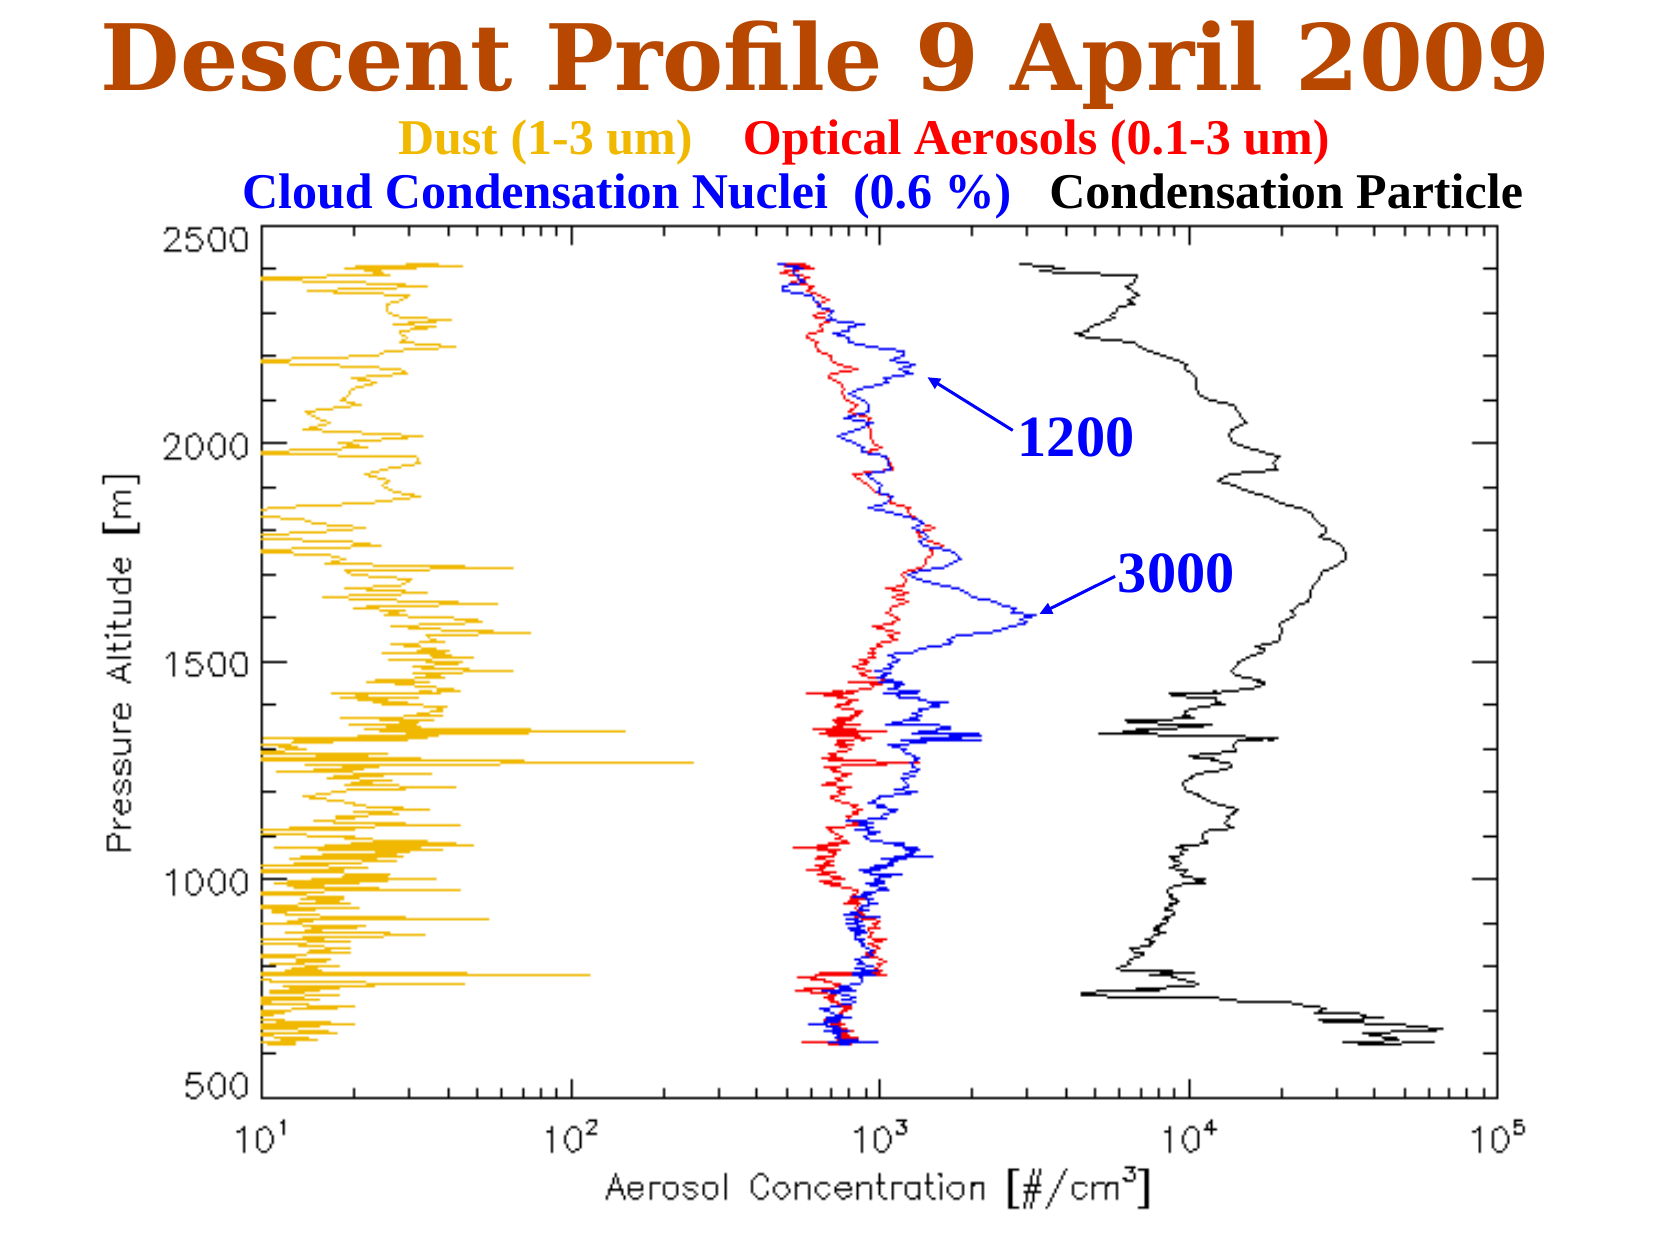

Descent Profile 9 April 2009
Dust (1-3 um) Optical Aerosols (0.1-3 um)
Cloud Condensation Nuclei (0.6 %) Condensation Particle
1200
3000